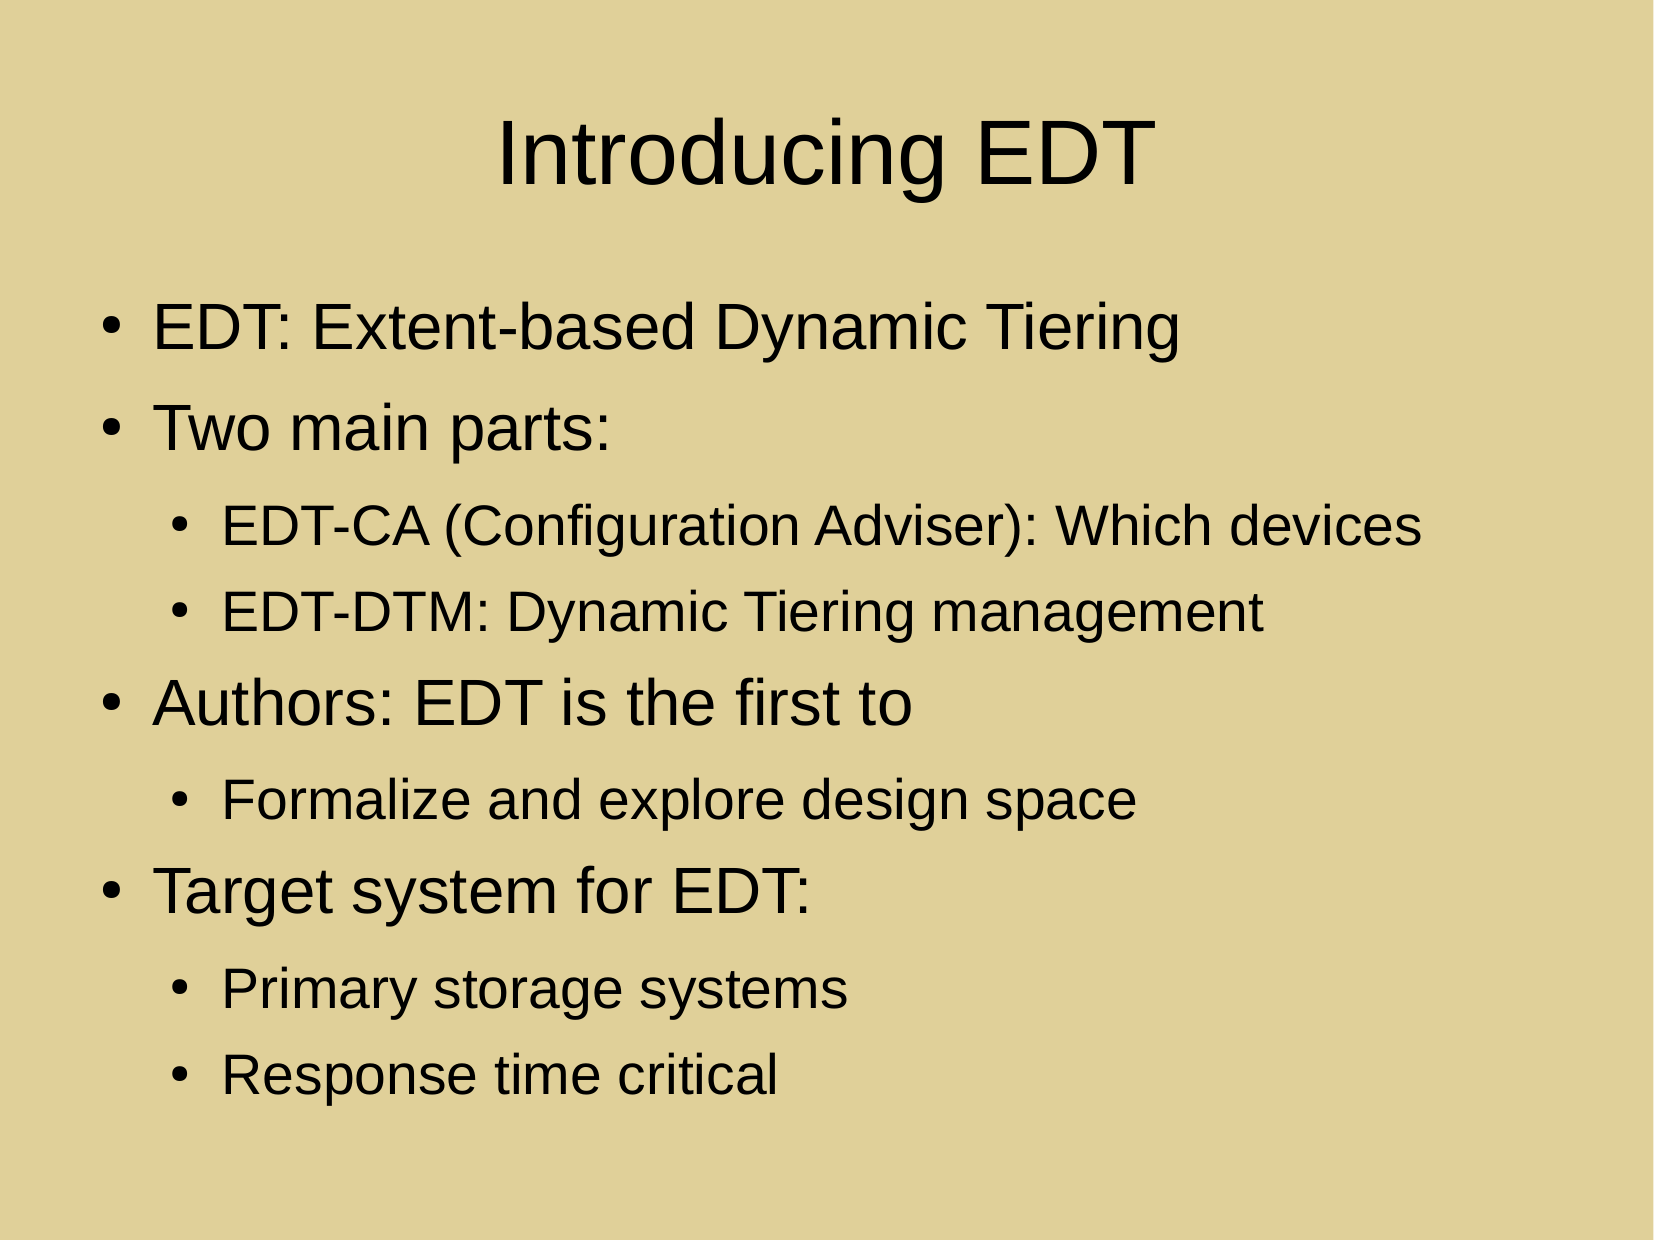

# Introducing EDT
EDT: Extent-based Dynamic Tiering
Two main parts:
EDT-CA (Configuration Adviser): Which devices
EDT-DTM: Dynamic Tiering management
Authors: EDT is the first to
Formalize and explore design space
Target system for EDT:
Primary storage systems
Response time critical